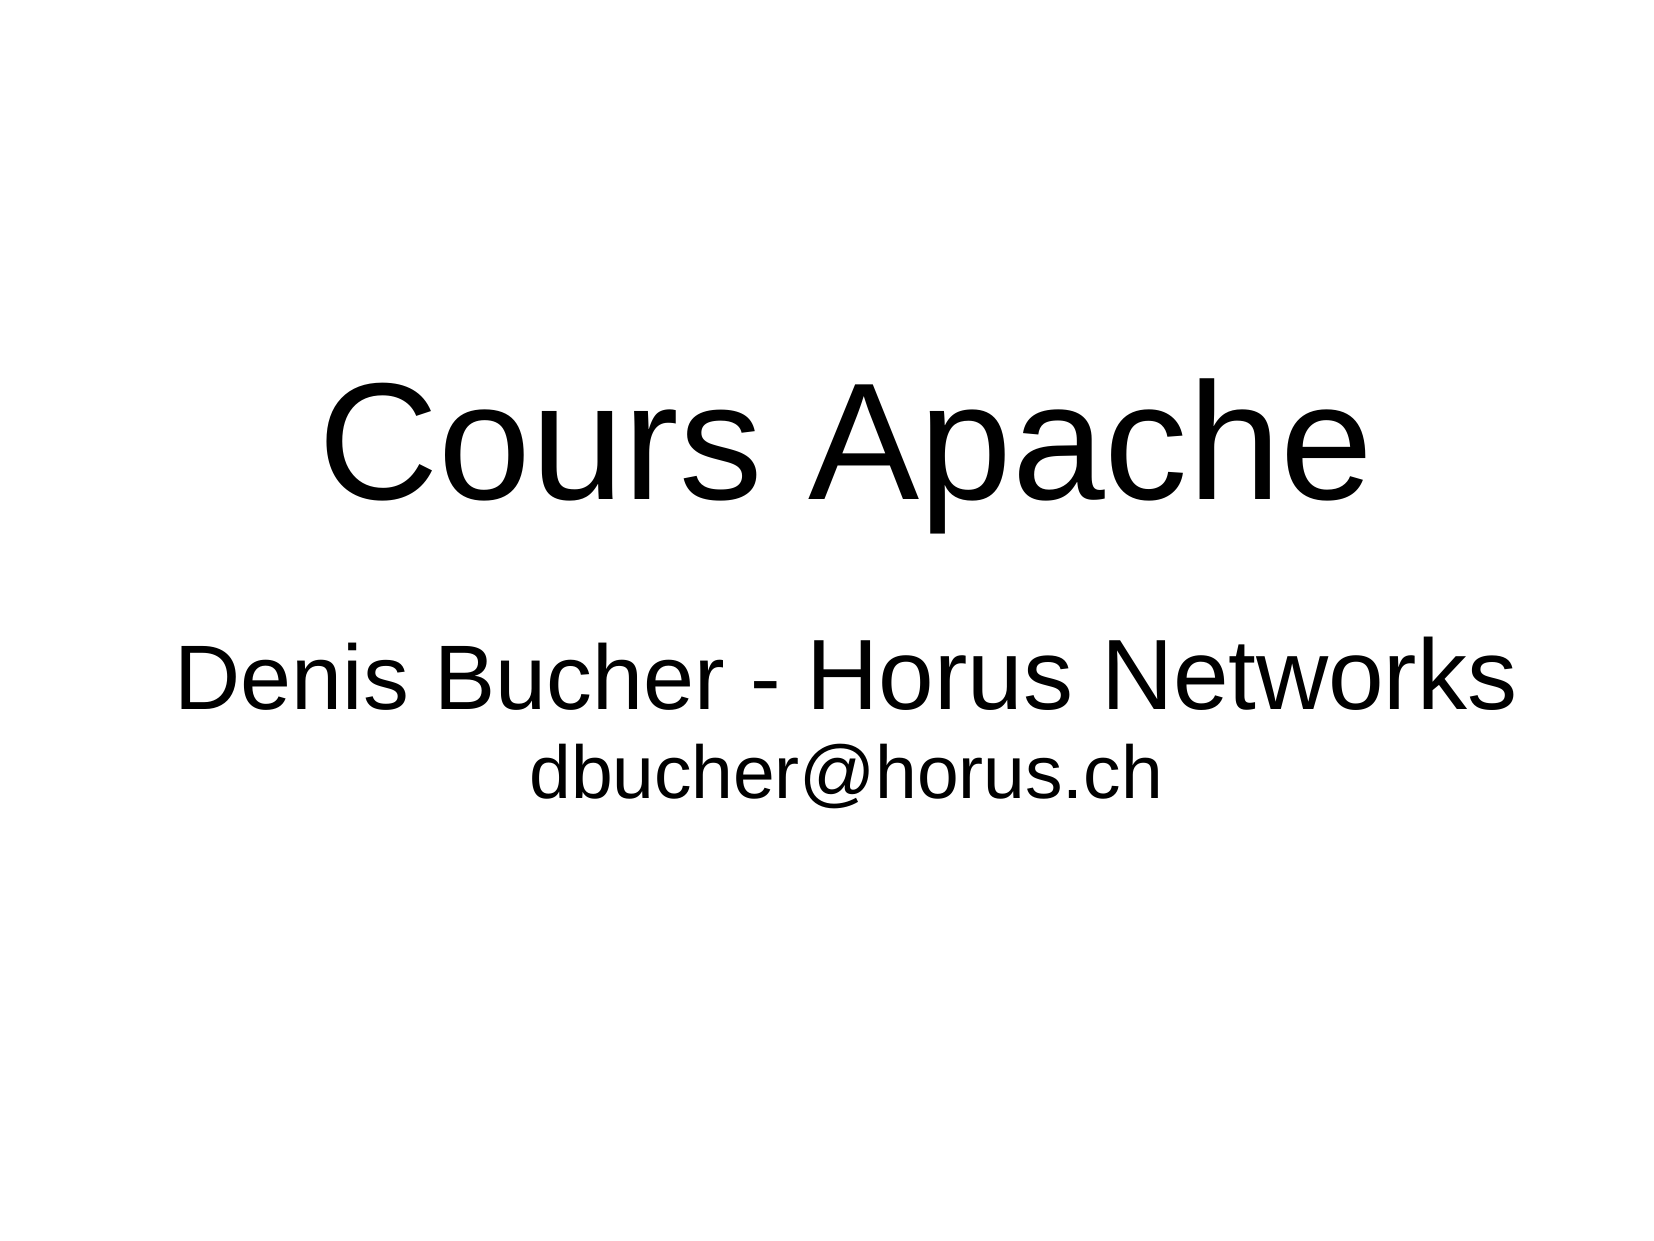

# Cours Apache Denis Bucher - Horus Networks dbucher@horus.ch